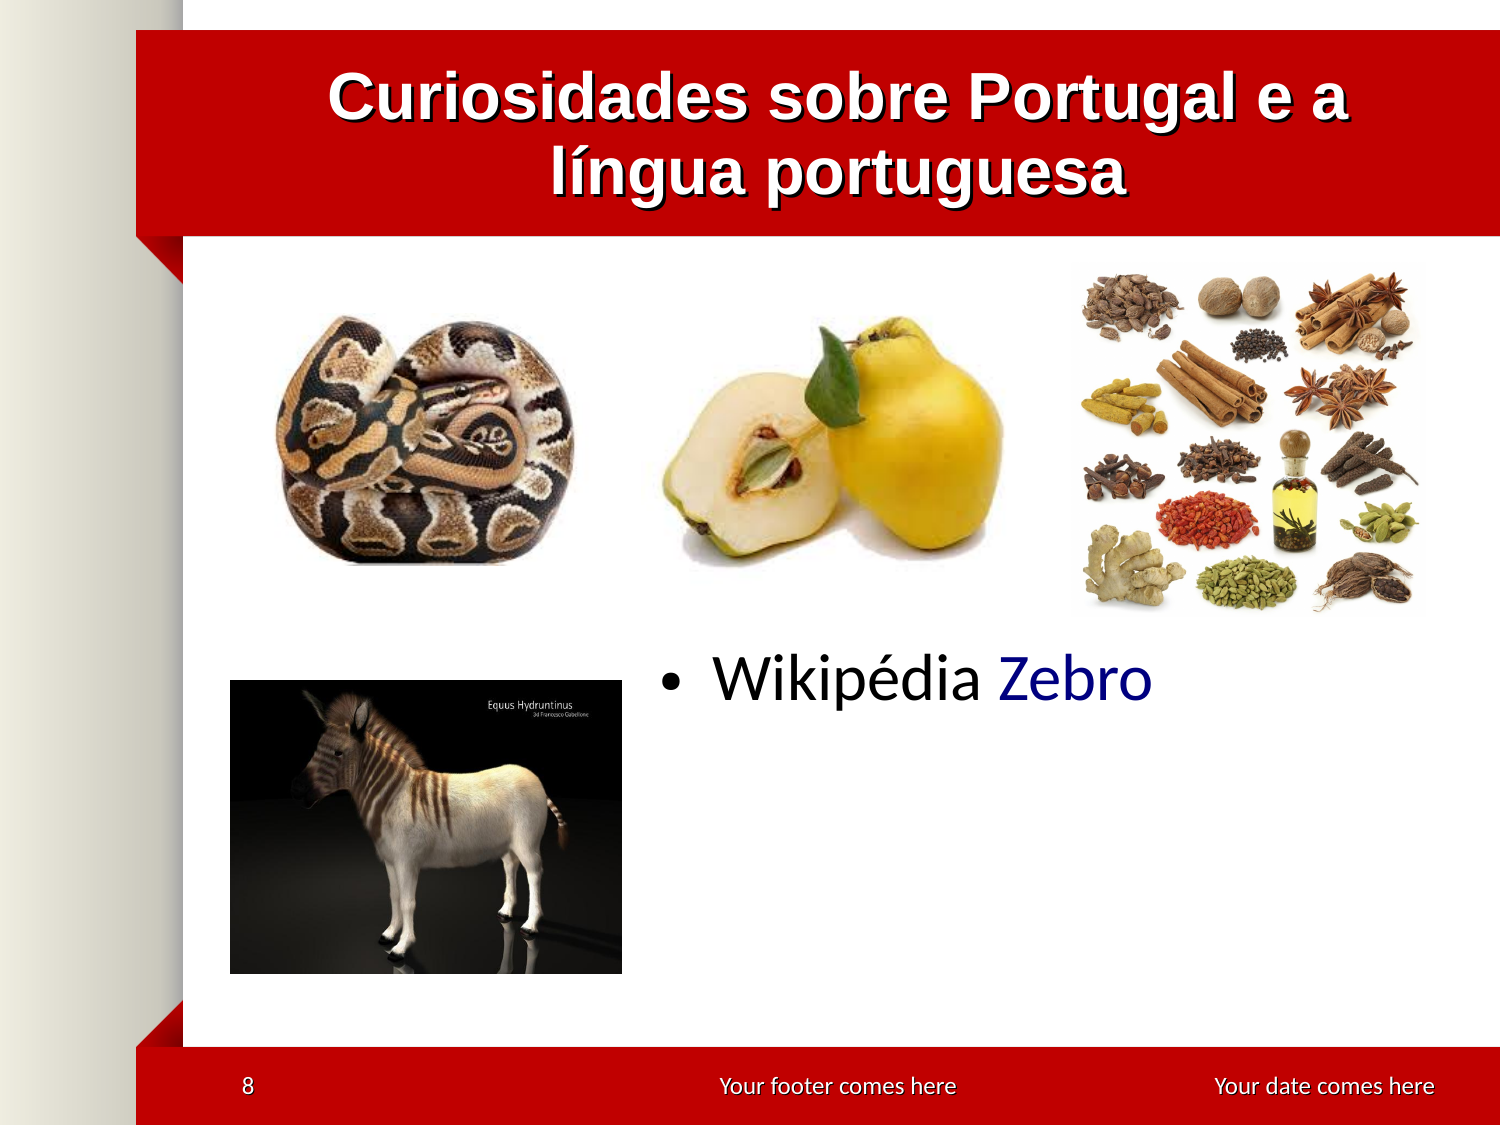

# Curiosidades sobre Portugal e a língua portuguesa
Wikipédia Zebro
8
Your date here